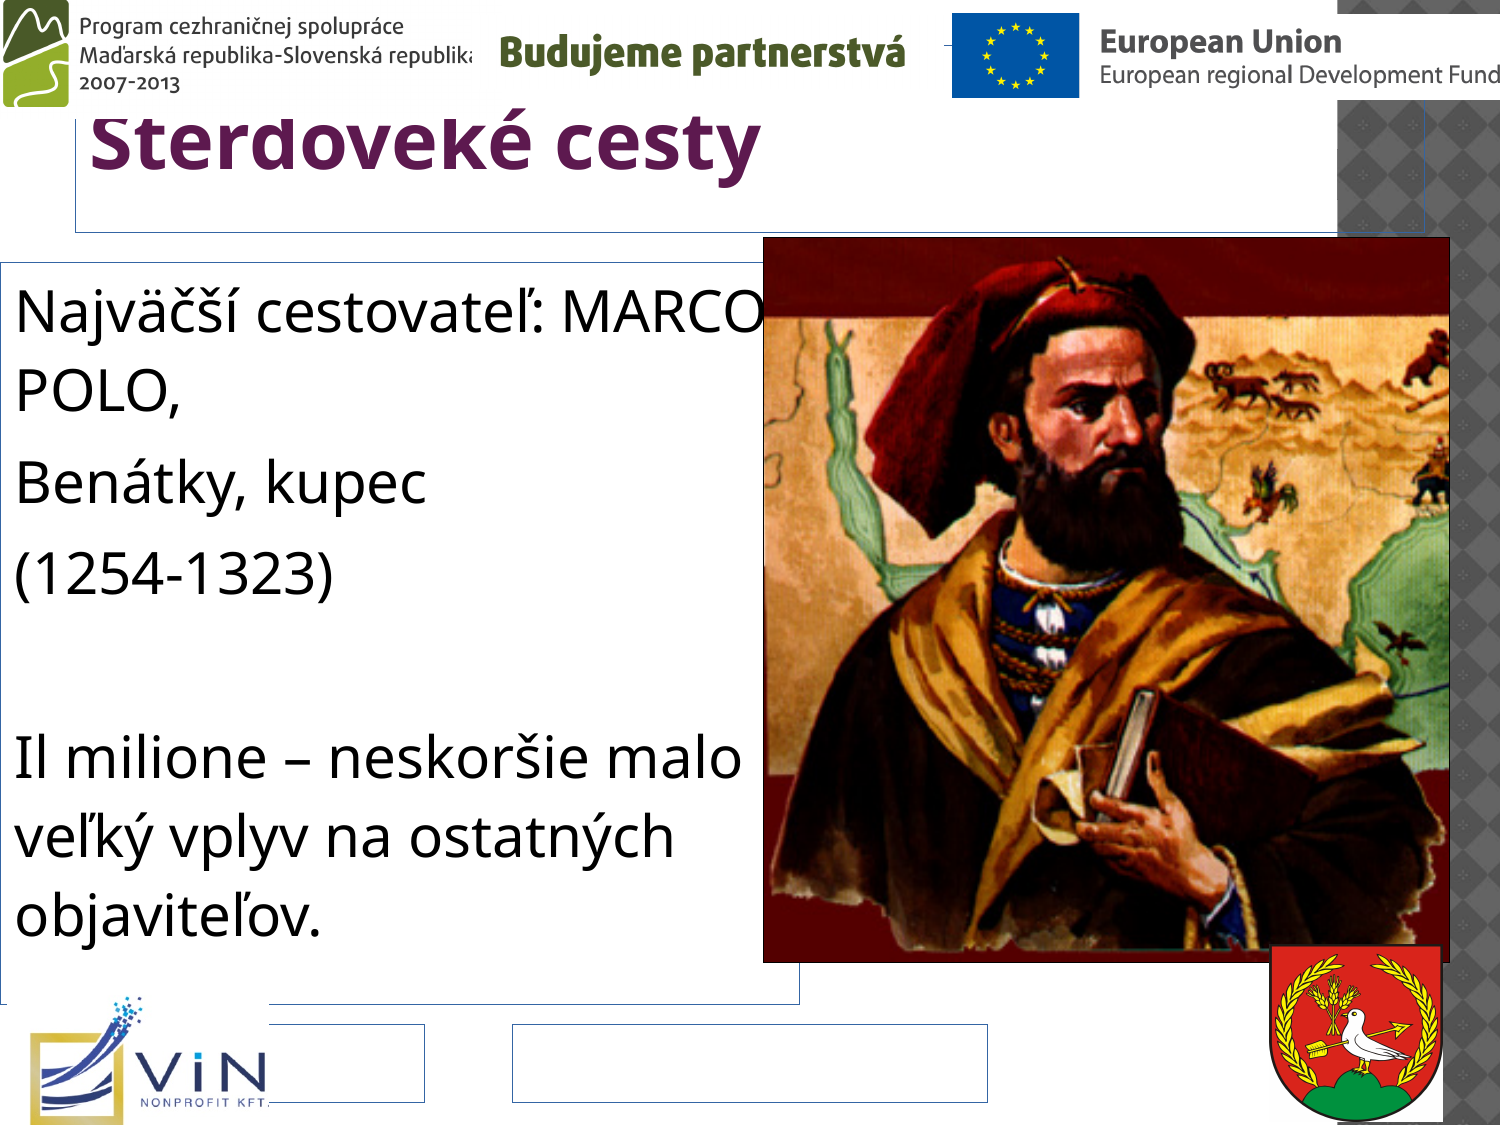

# Sterdoveké cesty
Najväčší cestovateľ: MARCO POLO,
Benátky, kupec
(1254-1323)
Il milione – neskoršie malo veľký vplyv na ostatných objaviteľov.